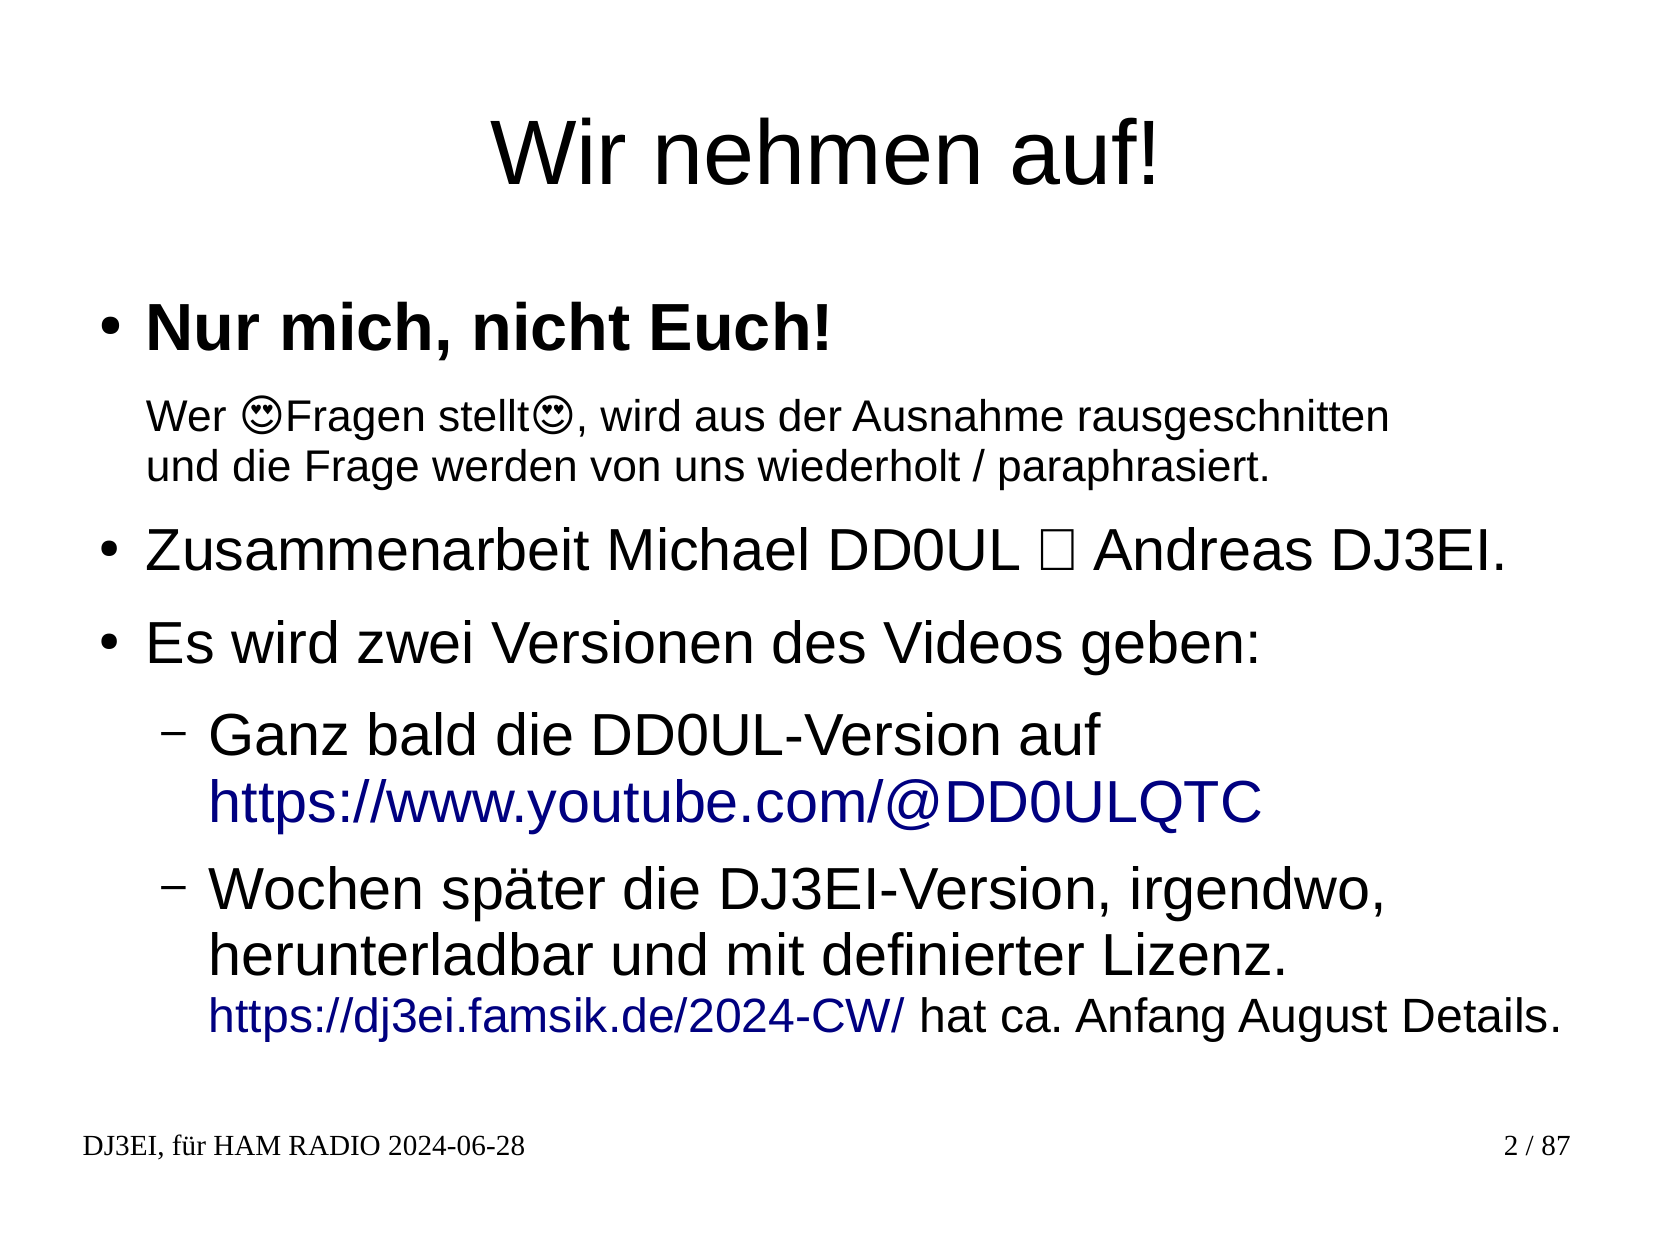

# Wir nehmen auf!
Nur mich, nicht Euch!
Wer 😍Fragen stellt😍, wird aus der Ausnahme rausgeschnitten
und die Frage werden von uns wiederholt / paraphrasiert.
Zusammenarbeit Michael DD0UL 🤝 Andreas DJ3EI.
Es wird zwei Versionen des Videos geben:
Ganz bald die DD0UL-Version auf https://www.youtube.com/@DD0ULQTC
Wochen später die DJ3EI-Version, irgendwo,
herunterladbar und mit definierter Lizenz.
https://dj3ei.famsik.de/2024-CW/ hat ca. Anfang August Details.
2